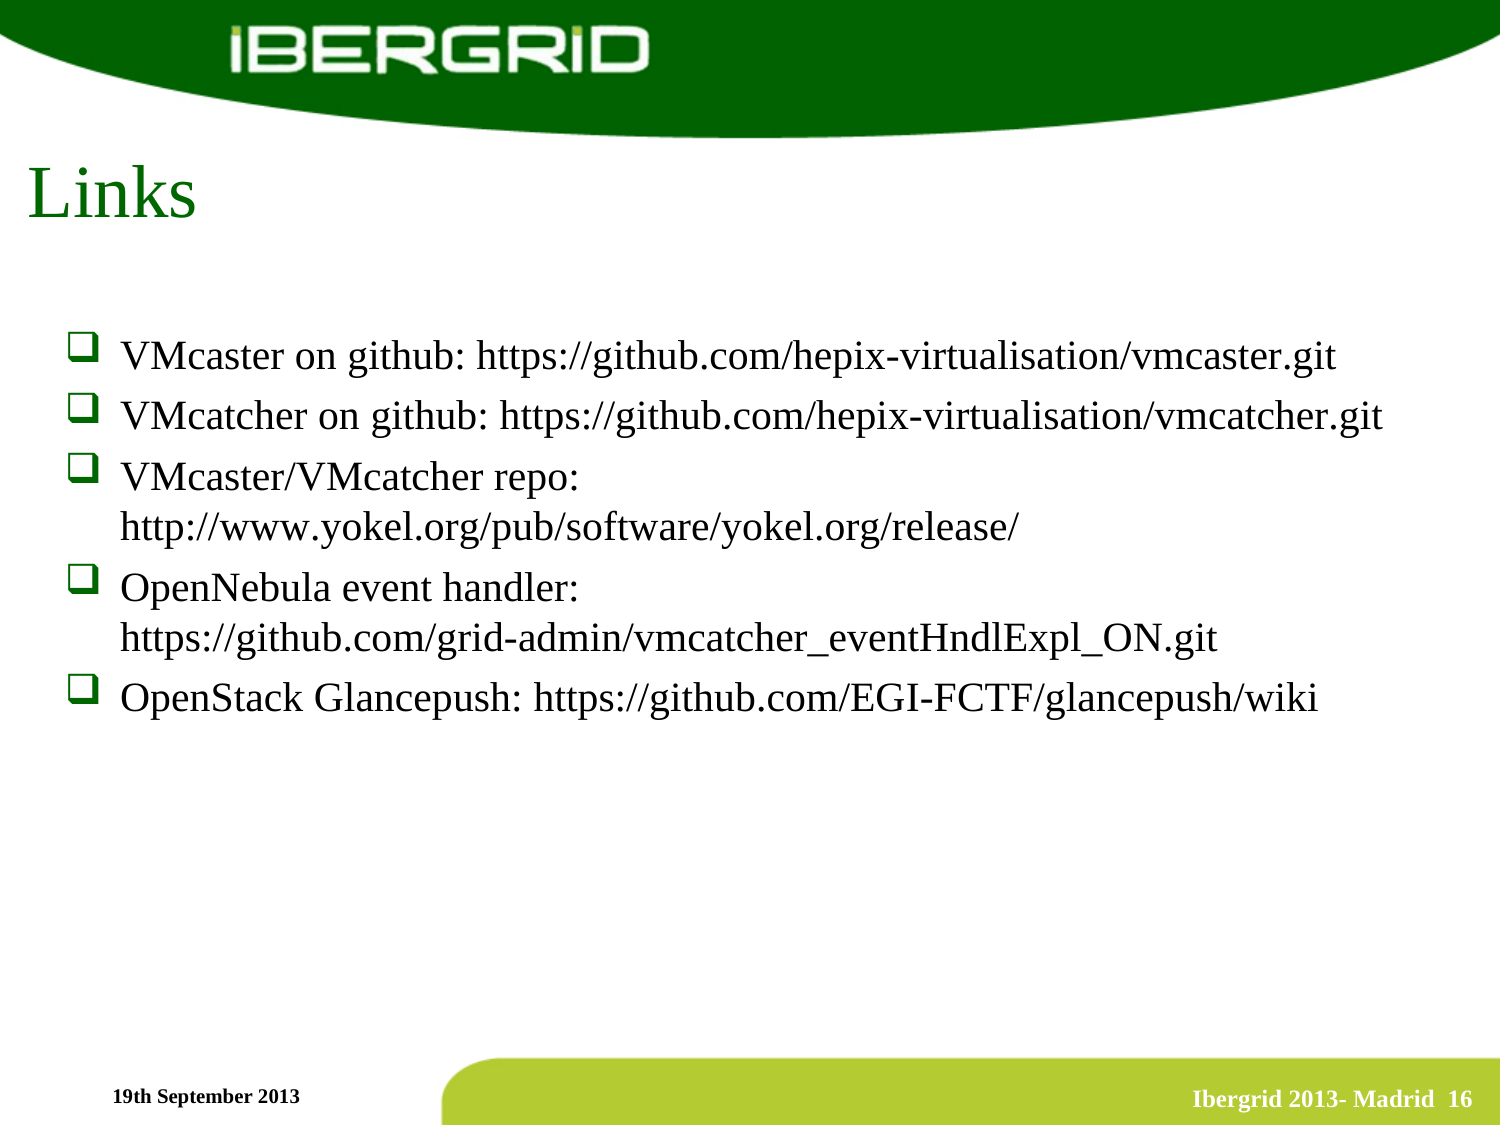

Links
VMcaster on github: https://github.com/hepix-virtualisation/vmcaster.git
VMcatcher on github: https://github.com/hepix-virtualisation/vmcatcher.git
VMcaster/VMcatcher repo: http://www.yokel.org/pub/software/yokel.org/release/
OpenNebula event handler: https://github.com/grid-admin/vmcatcher_eventHndlExpl_ON.git
OpenStack Glancepush: https://github.com/EGI-FCTF/glancepush/wiki
19th September 2013
Ibergrid 2013- Madrid